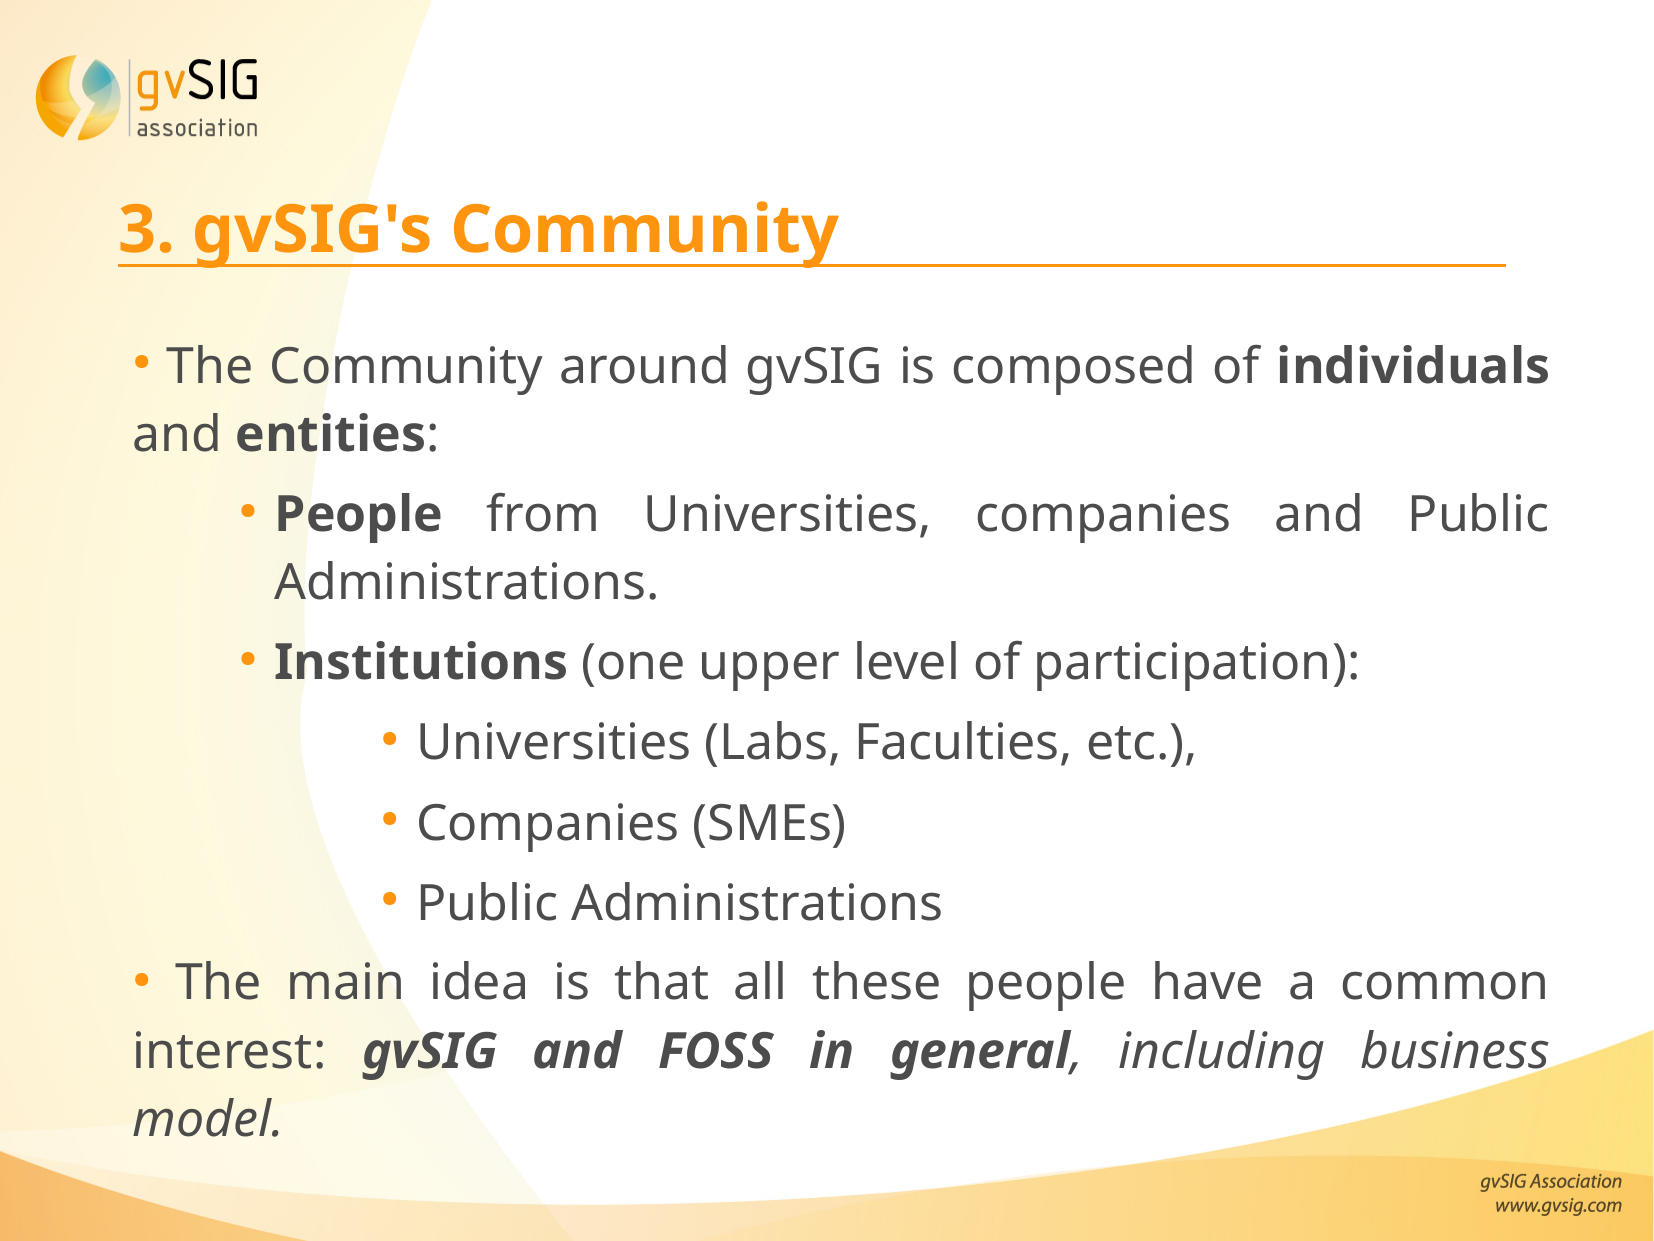

# 3. gvSIG's Community
 The Community around gvSIG is composed of individuals and entities:
People from Universities, companies and Public Administrations.
Institutions (one upper level of participation):
Universities (Labs, Faculties, etc.),
Companies (SMEs)
Public Administrations
 The main idea is that all these people have a common interest: gvSIG and FOSS in general, including business model.